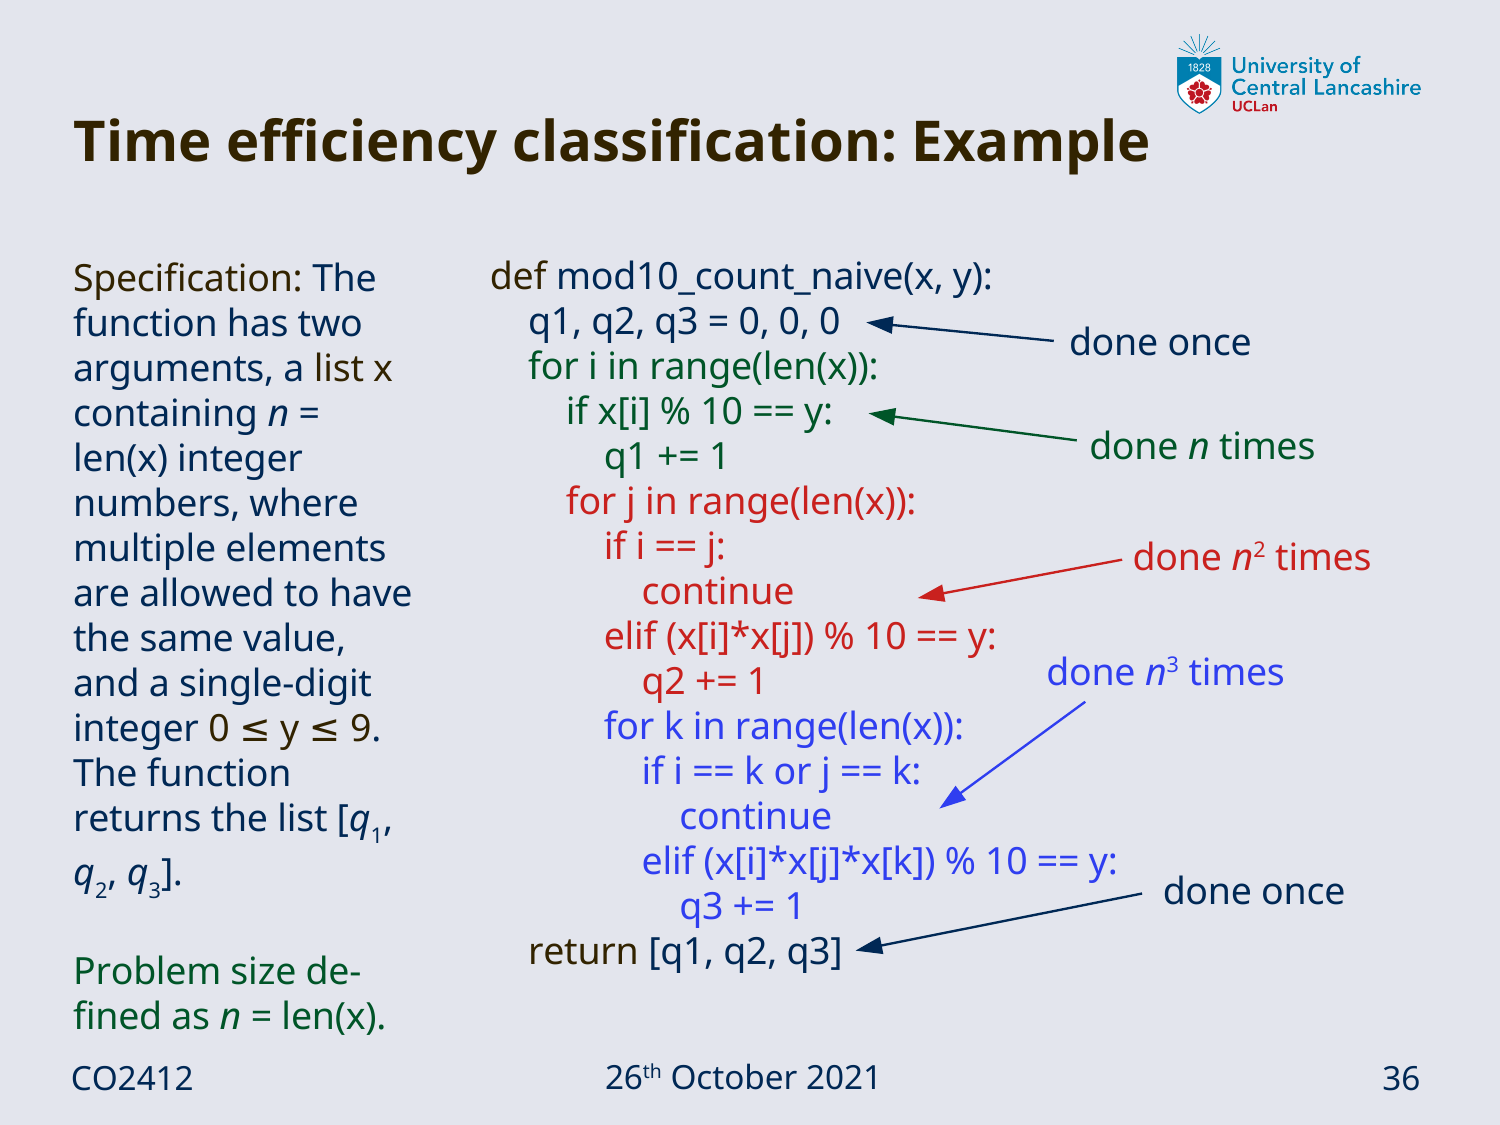

# Time efficiency classification: Example
def mod10_count_naive(x, y):
 q1, q2, q3 = 0, 0, 0
 for i in range(len(x)):
 if x[i] % 10 == y:
 q1 += 1
 for j in range(len(x)):
 if i == j:
 continue
 elif (x[i]*x[j]) % 10 == y:
 q2 += 1
 for k in range(len(x)):
 if i == k or j == k:
 continue
 elif (x[i]*x[j]*x[k]) % 10 == y:
 q3 += 1
 return [q1, q2, q3]
Specification: The function has two arguments, a list x containing n = len(x) integer numbers, where multiple elements are allowed to have the same value, and a single-digit integer 0 ≤ y ≤ 9. The function returns the list [q1, q2, q3].
Problem size de-
fined as n = len(x).
done once
done n times
done n2 times
done n3 times
done once